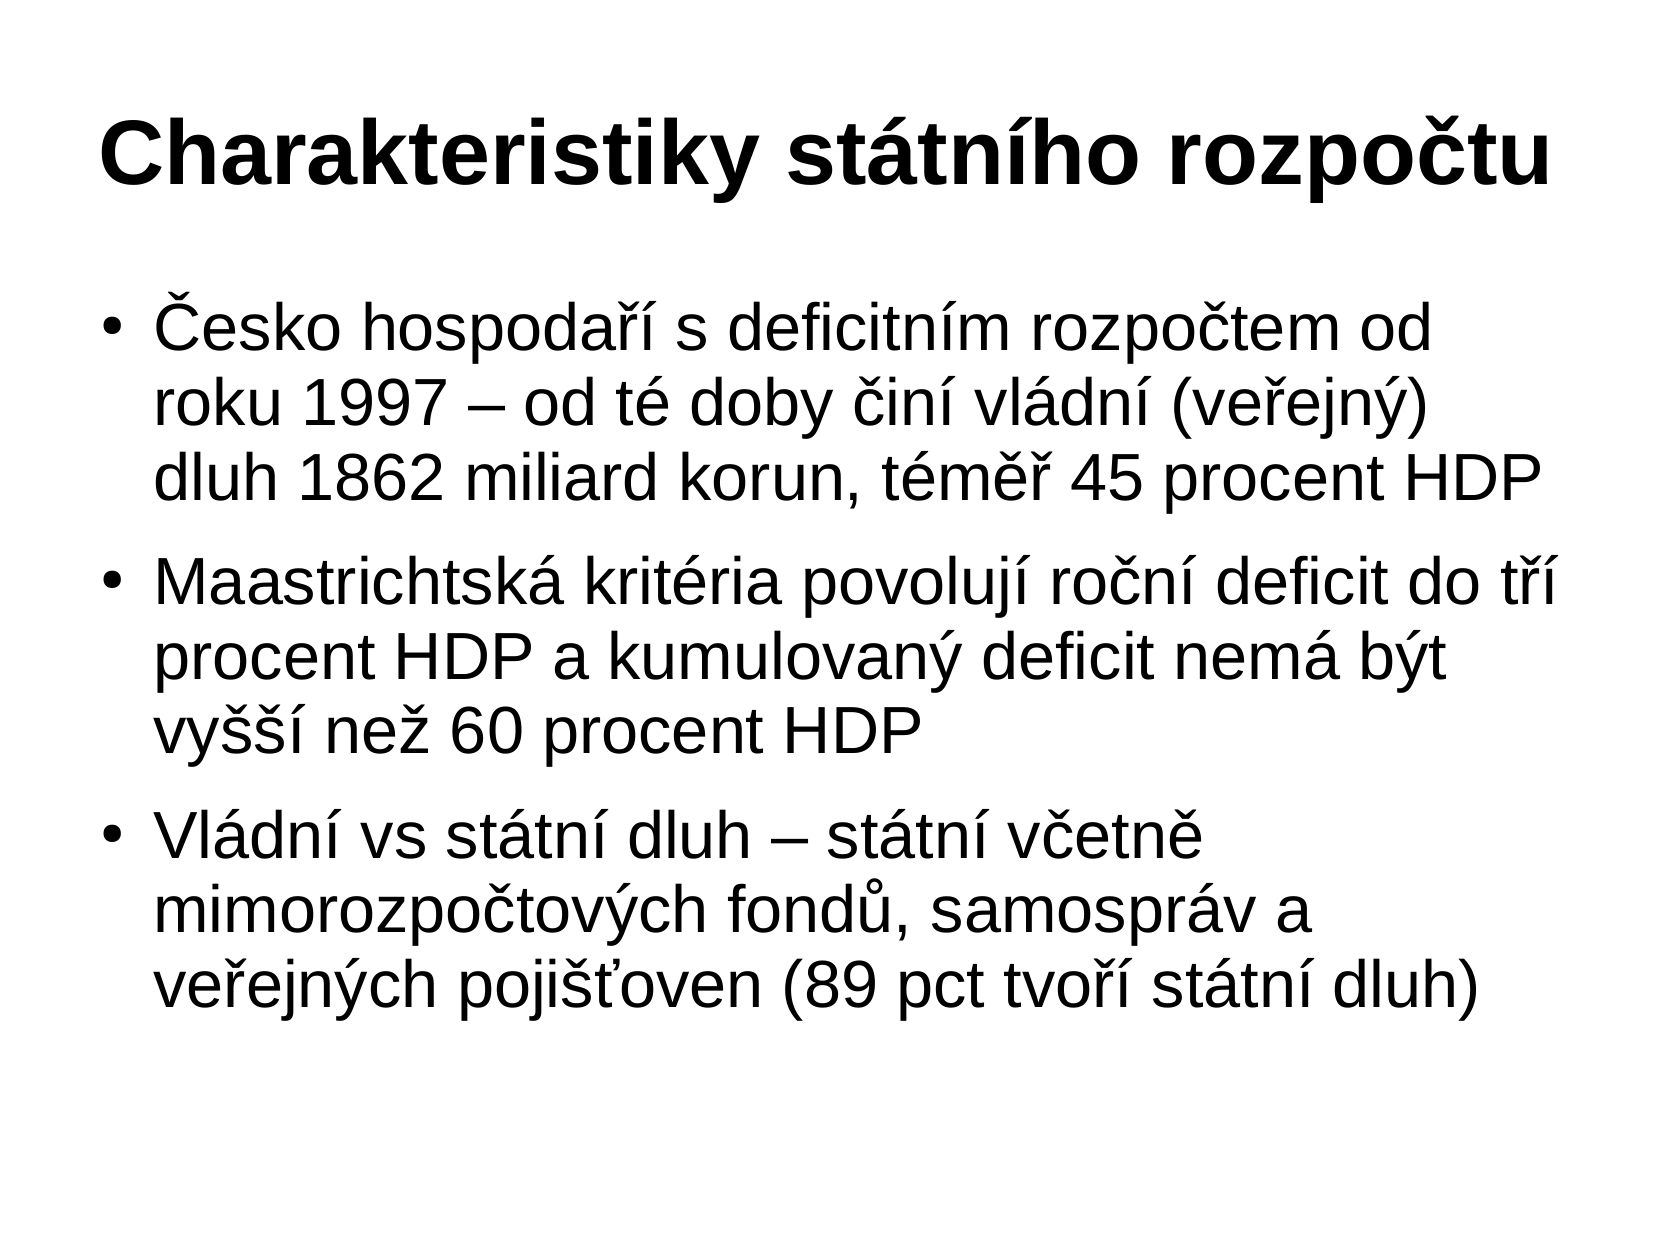

# Charakteristiky státního rozpočtu
Česko hospodaří s deficitním rozpočtem od roku 1997 – od té doby činí vládní (veřejný) dluh 1862 miliard korun, téměř 45 procent HDP
Maastrichtská kritéria povolují roční deficit do tří procent HDP a kumulovaný deficit nemá být vyšší než 60 procent HDP
Vládní vs státní dluh – státní včetně mimorozpočtových fondů, samospráv a veřejných pojišťoven (89 pct tvoří státní dluh)